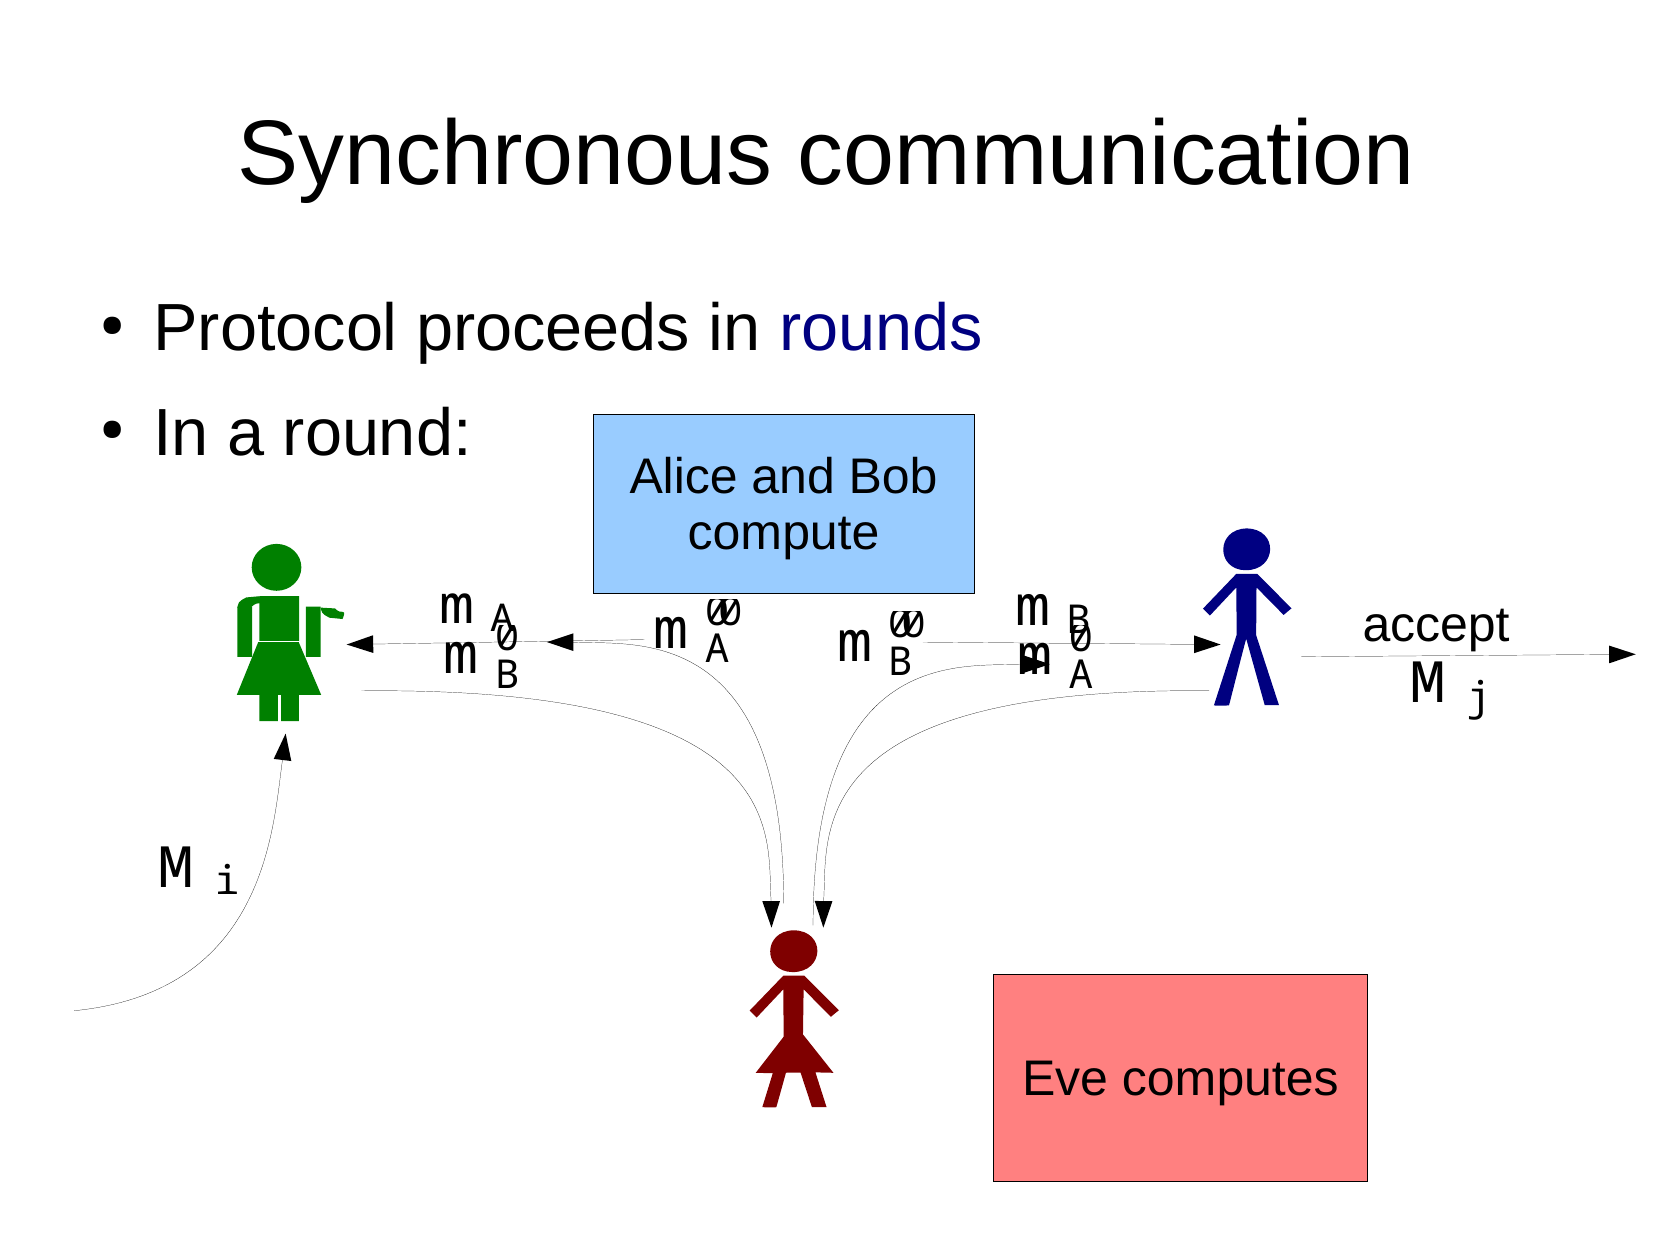

# Synchronous communication
Protocol proceeds in rounds
In a round:
Alice and Bob
compute
accept
Eve computes